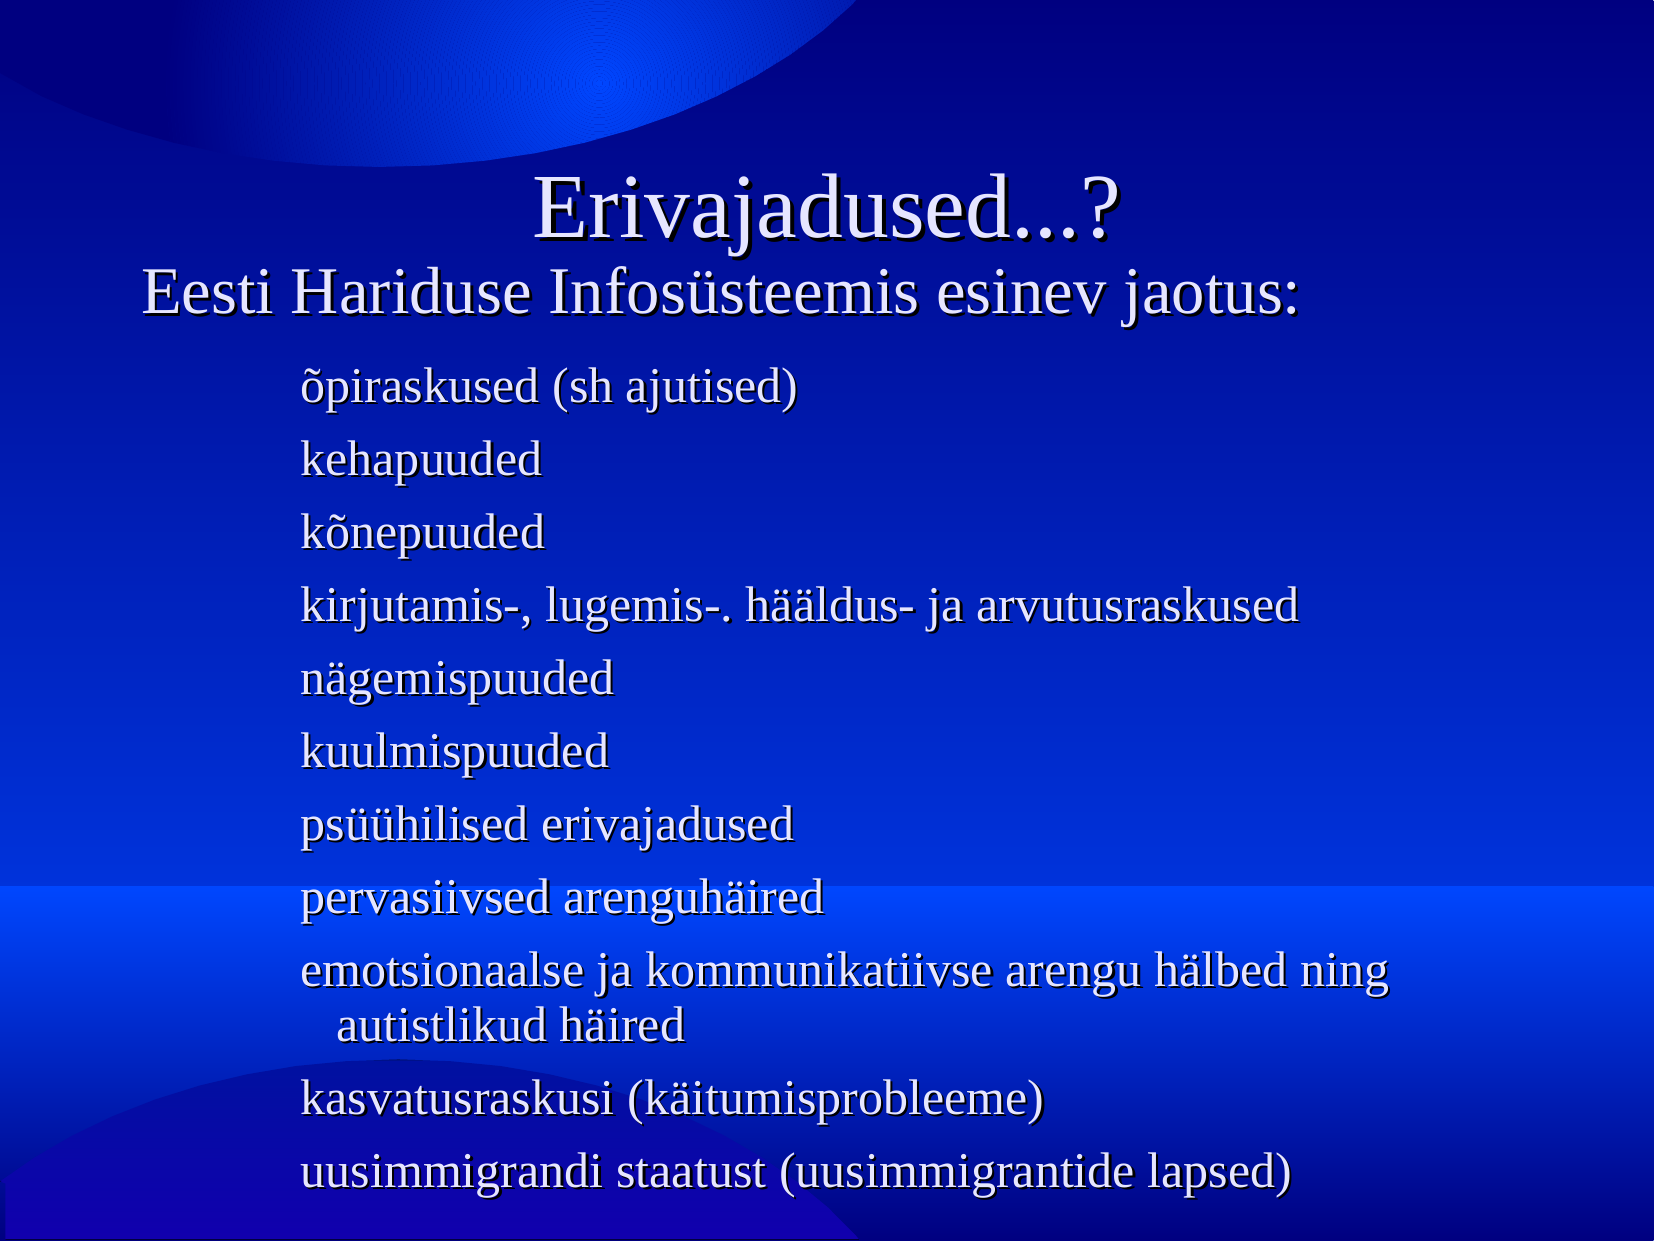

# Erivajadused...?
Eesti Hariduse Infosüsteemis esinev jaotus:
õpiraskused (sh ajutised)
kehapuuded
kõnepuuded
kirjutamis-, lugemis-. hääldus- ja arvutusraskused
nägemispuuded
kuulmispuuded
psüühilised erivajadused
pervasiivsed arenguhäired
emotsionaalse ja kommunikatiivse arengu hälbed ning autistlikud häired
kasvatusraskusi (käitumisprobleeme)
uusimmigrandi staatust (uusimmigrantide lapsed)